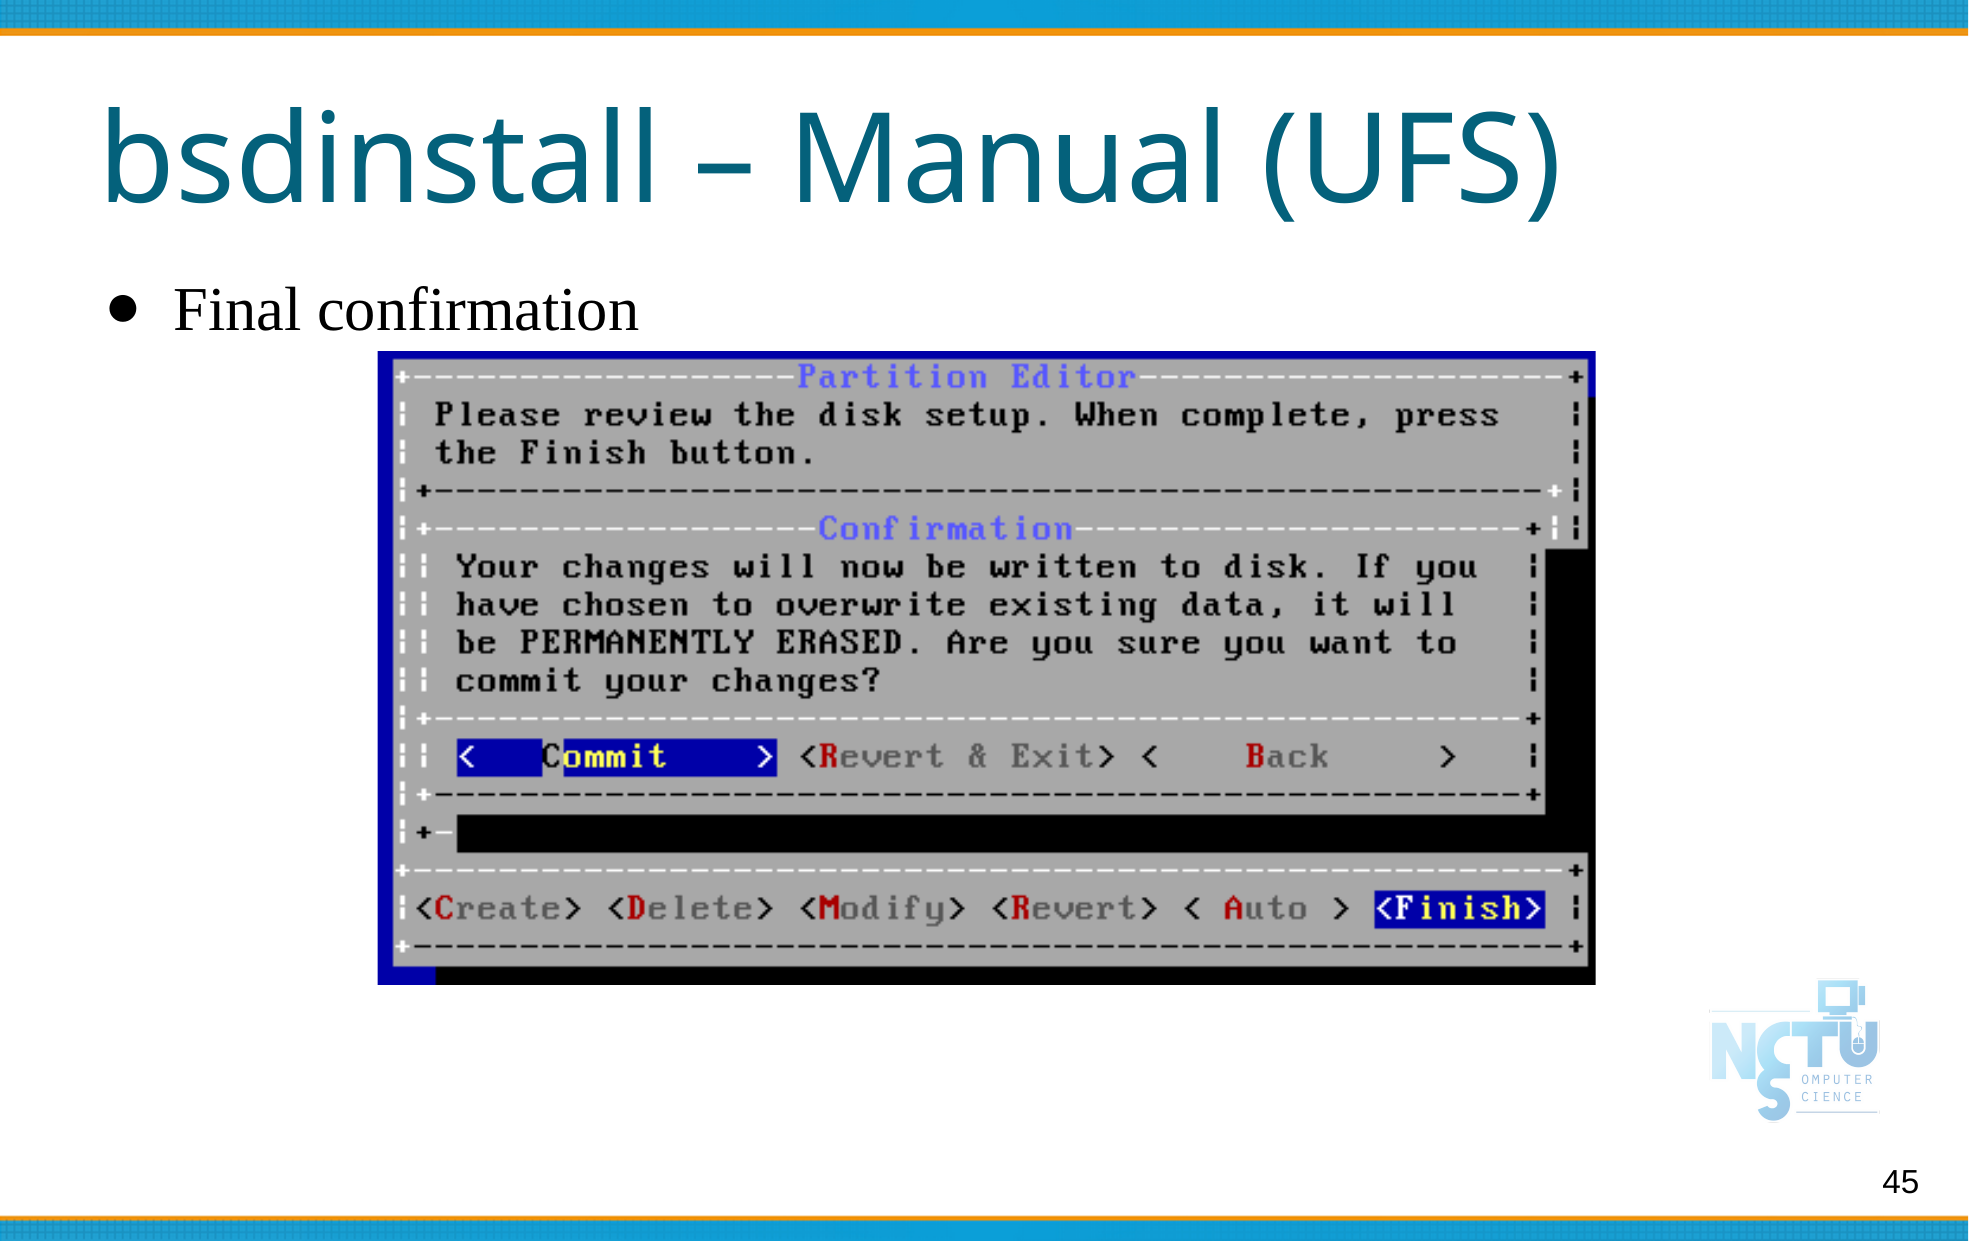

# bsdinstall – Manual (UFS)
Final confirmation